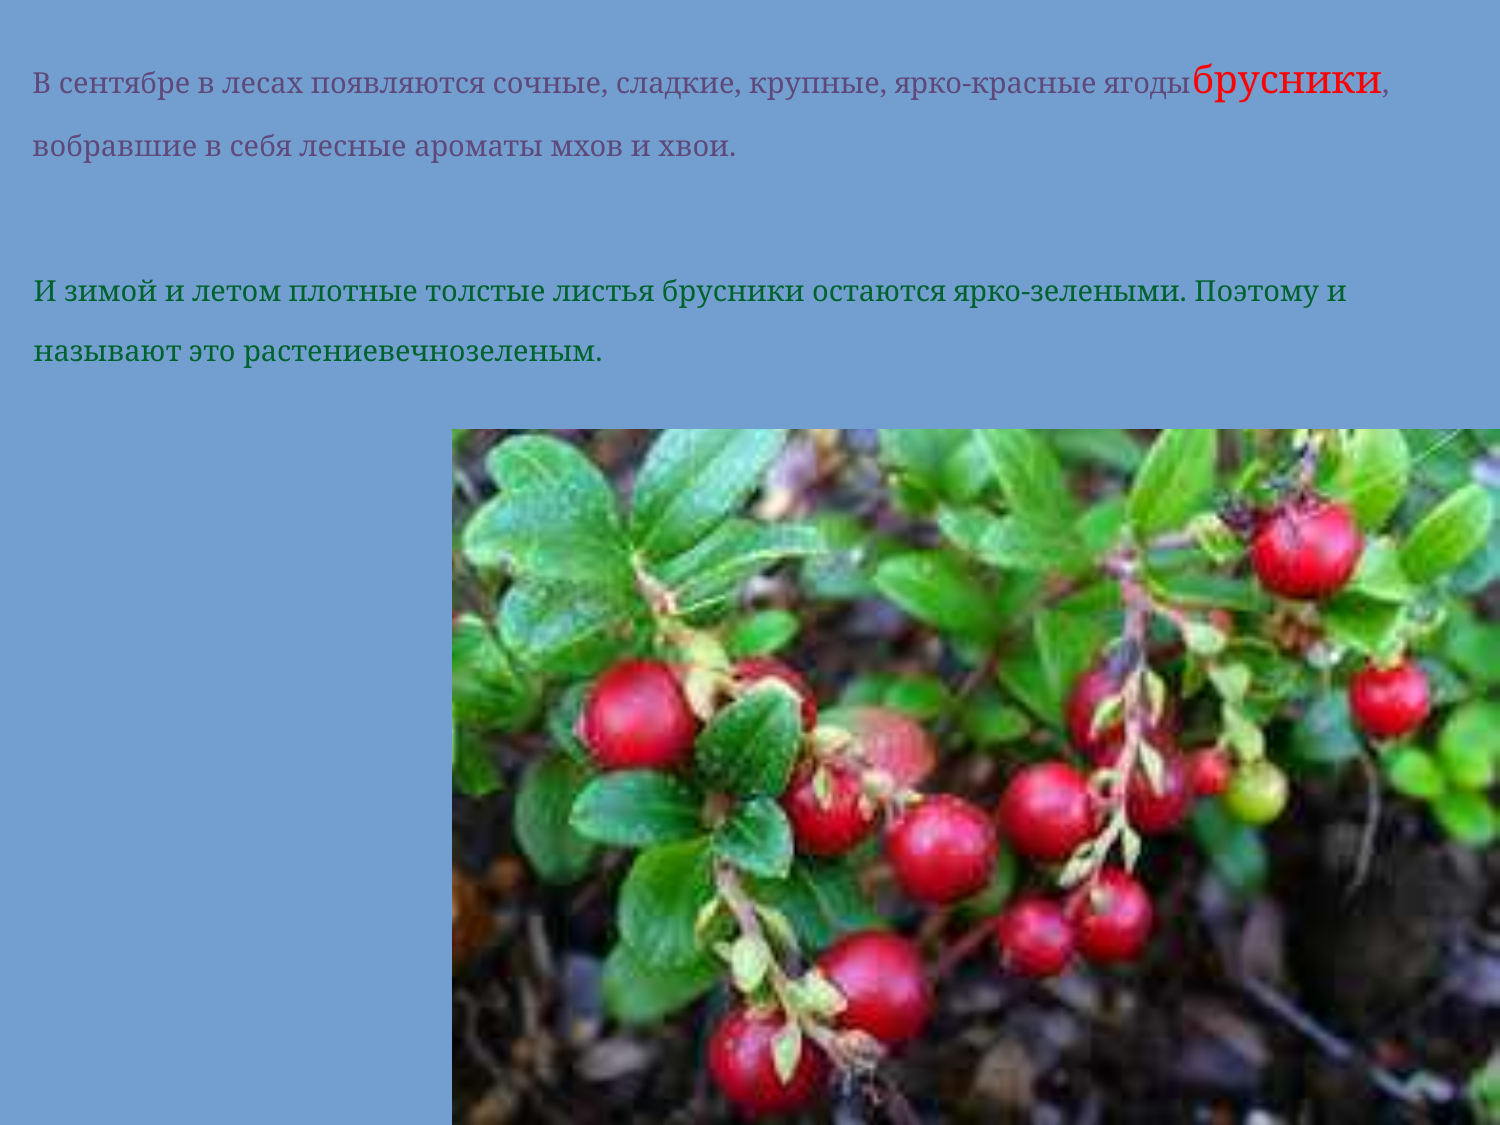

В сентябре в лесах появляются сочные, сладкие, крупные, ярко-красные ягодыбрусники, вобравшие в себя лесные ароматы мхов и хвои.
И зимой и летом плотные толстые листья брусники остаются ярко-зелеными. Поэтому и называют это растениевечнозеленым.